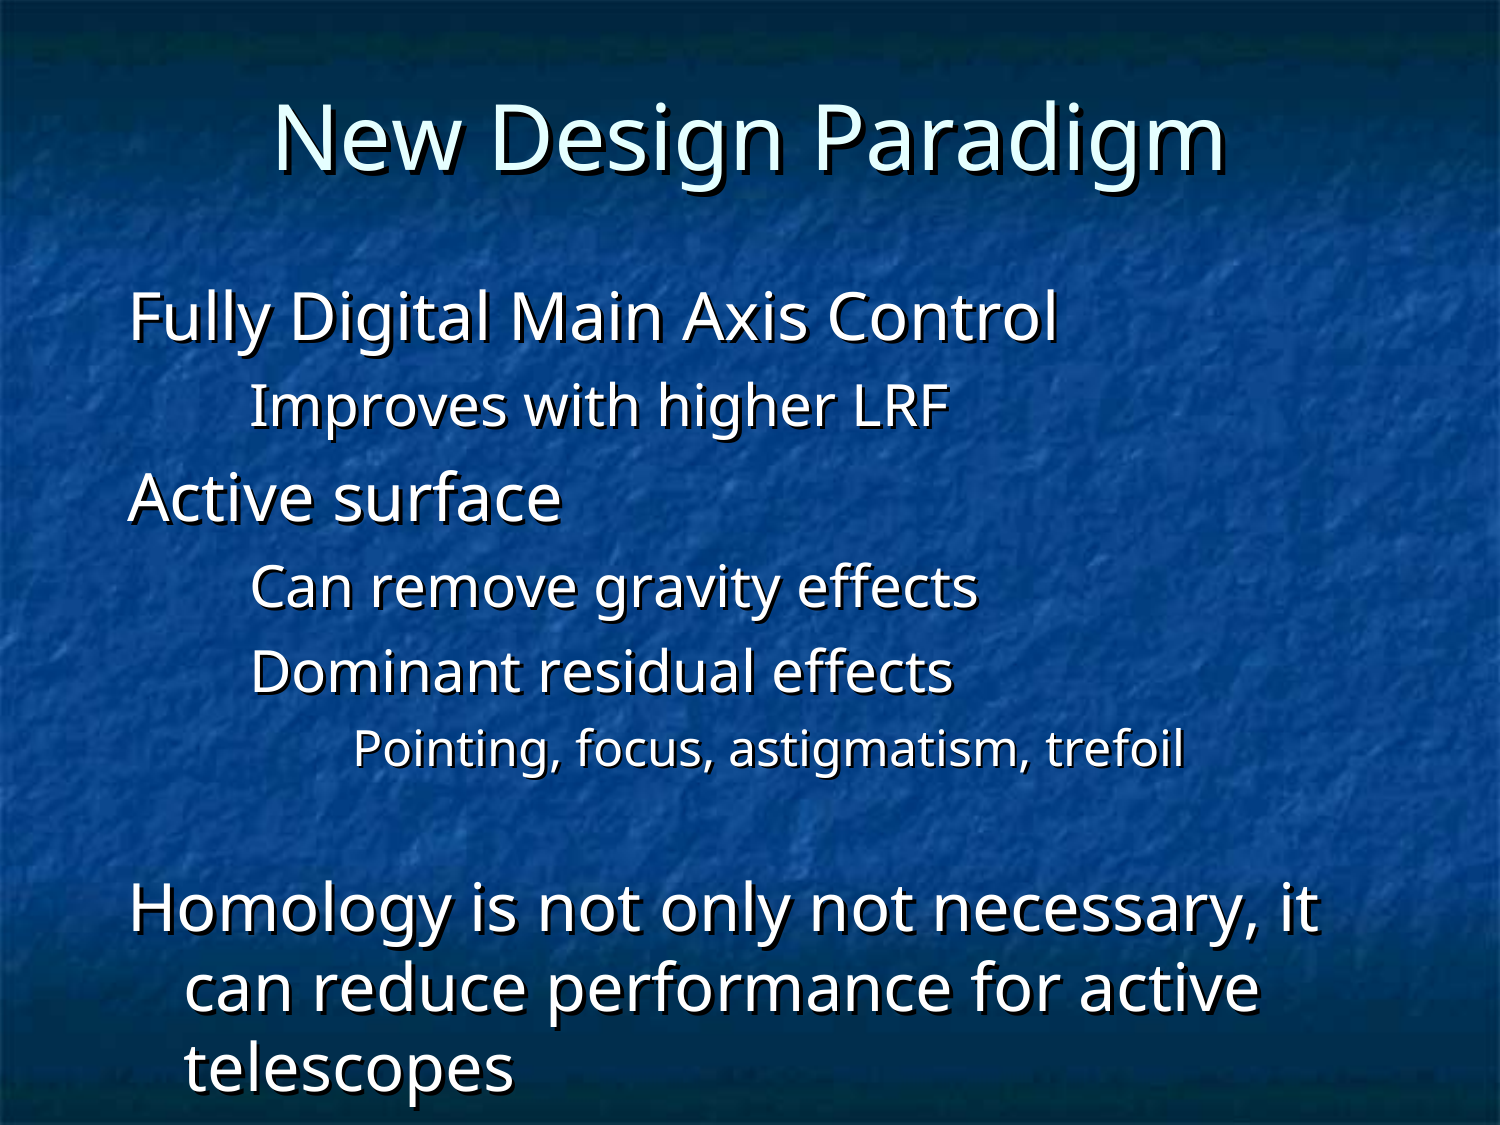

# New Design Paradigm
Fully Digital Main Axis Control
Improves with higher LRF
Active surface
Can remove gravity effects
Dominant residual effects
Pointing, focus, astigmatism, trefoil
Homology is not only not necessary, it can reduce performance for active telescopes